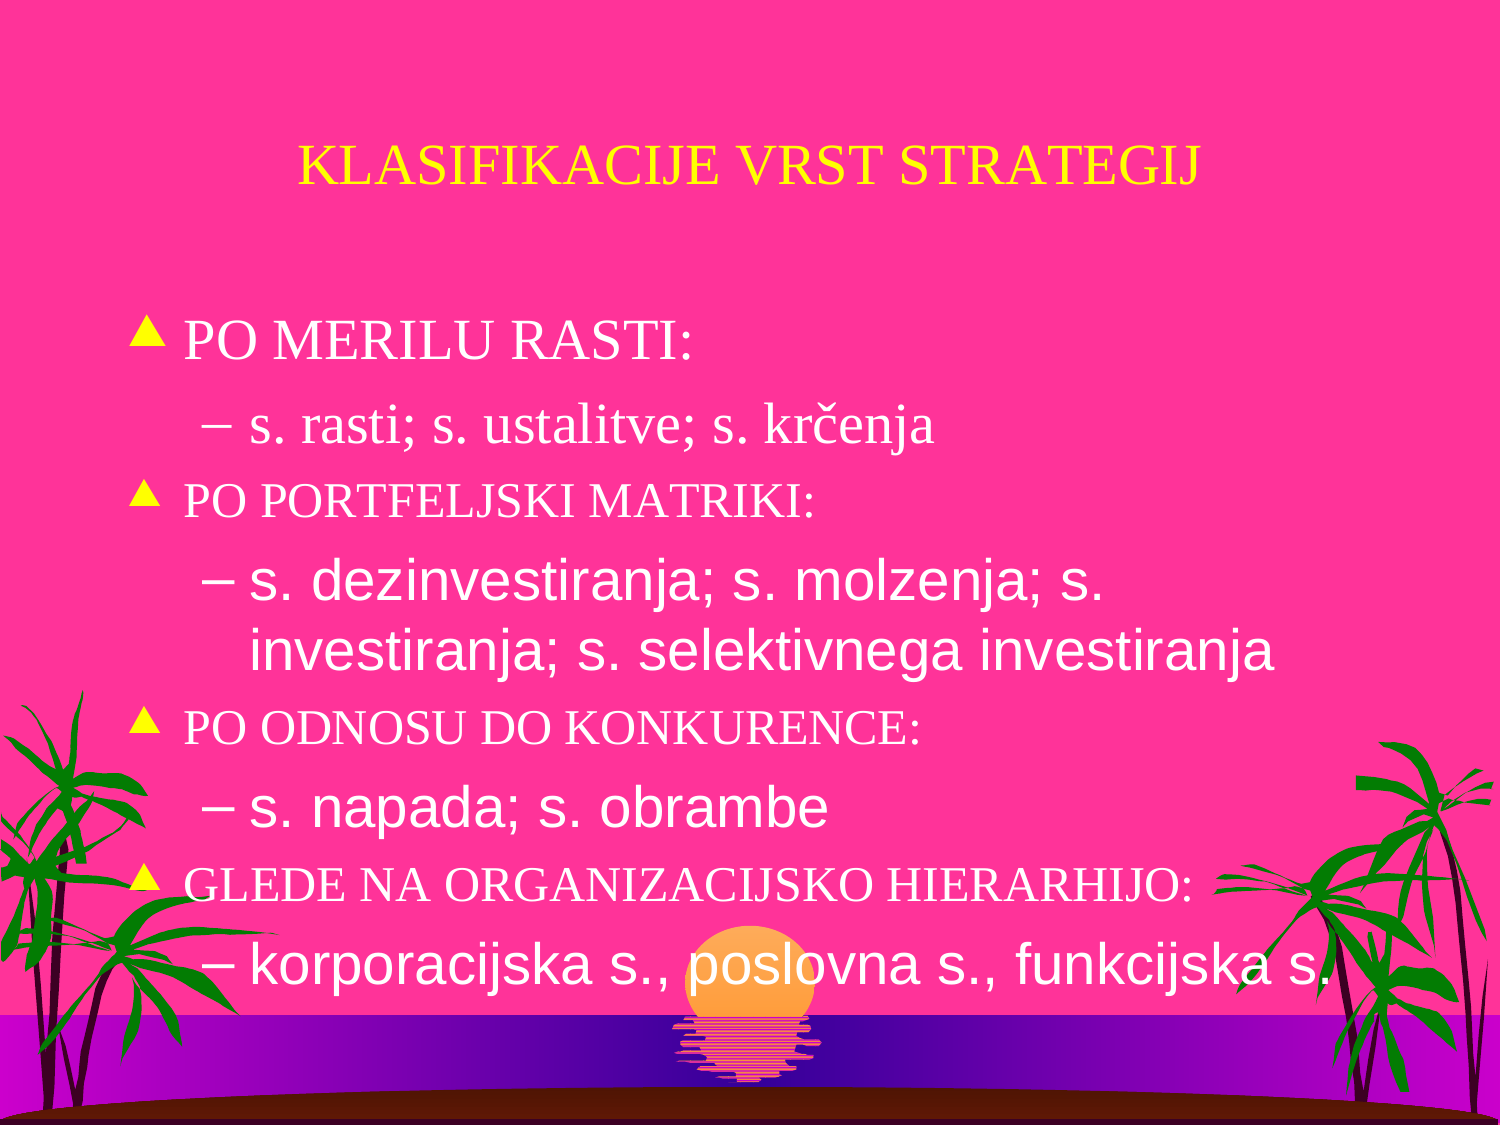

# KLASIFIKACIJE VRST STRATEGIJ
PO MERILU RASTI:
s. rasti; s. ustalitve; s. krčenja
PO PORTFELJSKI MATRIKI:
s. dezinvestiranja; s. molzenja; s. investiranja; s. selektivnega investiranja
PO ODNOSU DO KONKURENCE:
s. napada; s. obrambe
GLEDE NA ORGANIZACIJSKO HIERARHIJO:
korporacijska s., poslovna s., funkcijska s.